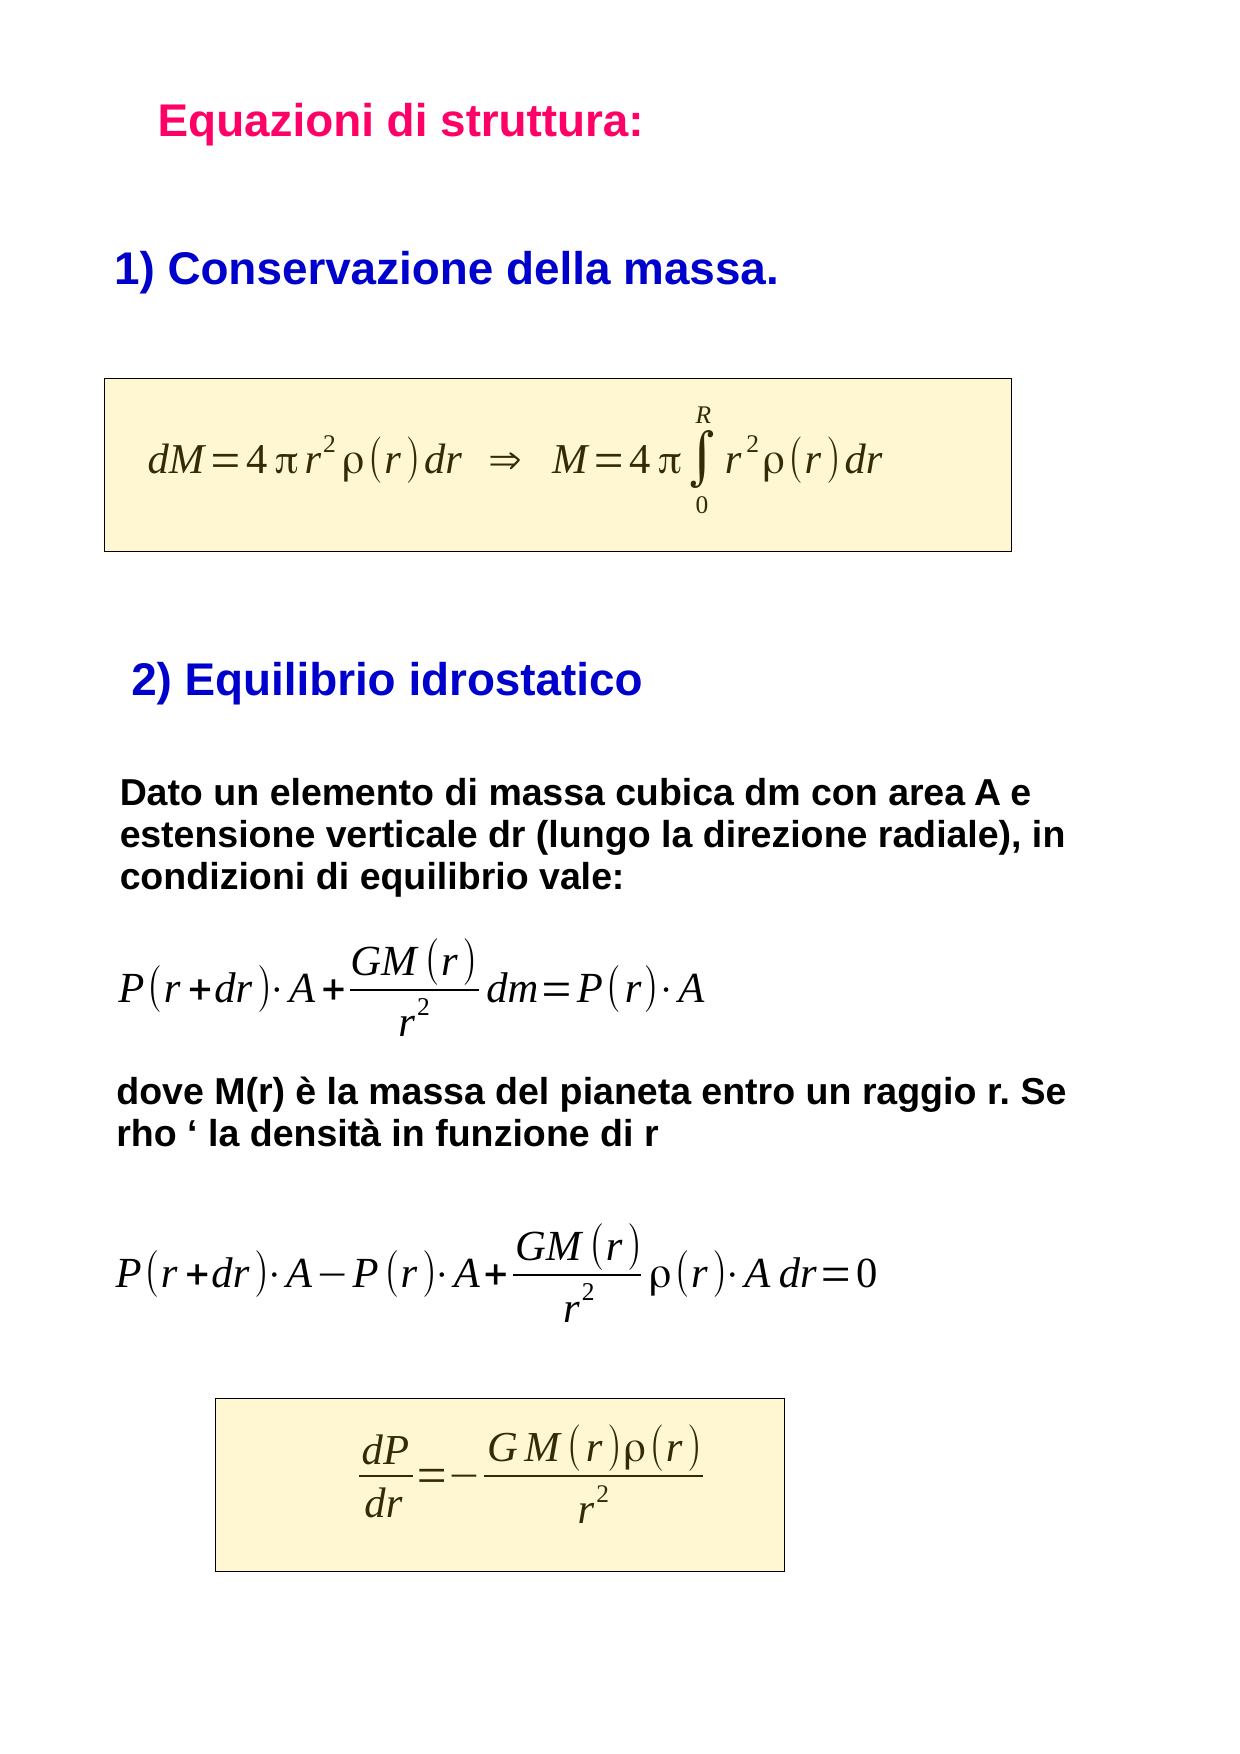

Equazioni di struttura:
1) Conservazione della massa.
2) Equilibrio idrostatico
Dato un elemento di massa cubica dm con area A e estensione verticale dr (lungo la direzione radiale), in condizioni di equilibrio vale:
dove M(r) è la massa del pianeta entro un raggio r. Se rho ‘ la densità in funzione di r